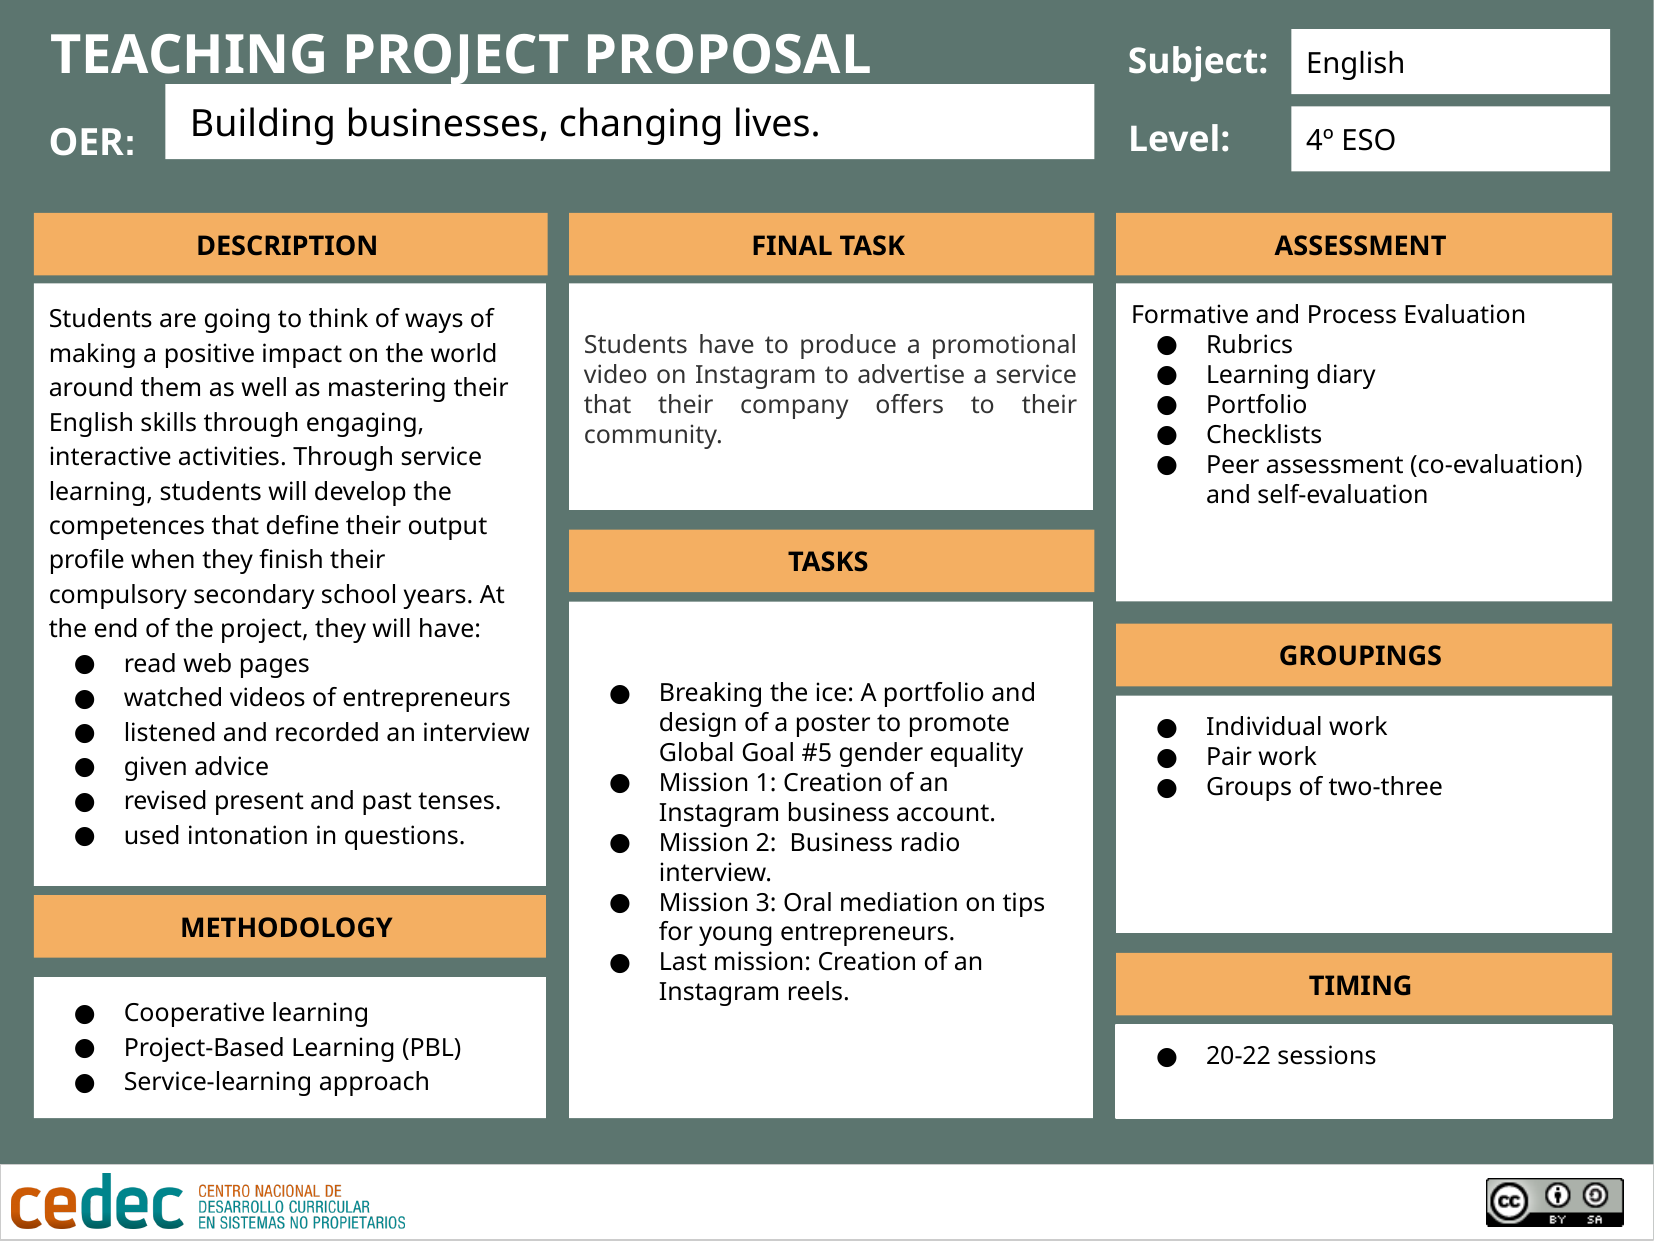

TEACHING PROJECT PROPOSAL
English
Subject:
 Building businesses, changing lives.
4º ESO
Level:
OER:
DESCRIPTION
FINAL TASK
ASSESSMENT
Students are going to think of ways of making a positive impact on the world around them as well as mastering their English skills through engaging, interactive activities. Through service learning, students will develop the competences that define their output profile when they finish their compulsory secondary school years. At the end of the project, they will have:
read web pages
watched videos of entrepreneurs
listened and recorded an interview
given advice
revised present and past tenses.
used intonation in questions.
Students have to produce a promotional video on Instagram to advertise a service that their company offers to their community.
Formative and Process Evaluation
Rubrics
Learning diary
Portfolio
Checklists
Peer assessment (co-evaluation) and self-evaluation
TASKS
Breaking the ice: A portfolio and design of a poster to promote Global Goal #5 gender equality
Mission 1: Creation of an Instagram business account.
Mission 2: Business radio interview.
Mission 3: Oral mediation on tips for young entrepreneurs.
Last mission: Creation of an Instagram reels.
GROUPINGS
Individual work
Pair work
Groups of two-three
METHODOLOGY
TIMING
Cooperative learning
Project-Based Learning (PBL)
Service-learning approach
20-22 sessions